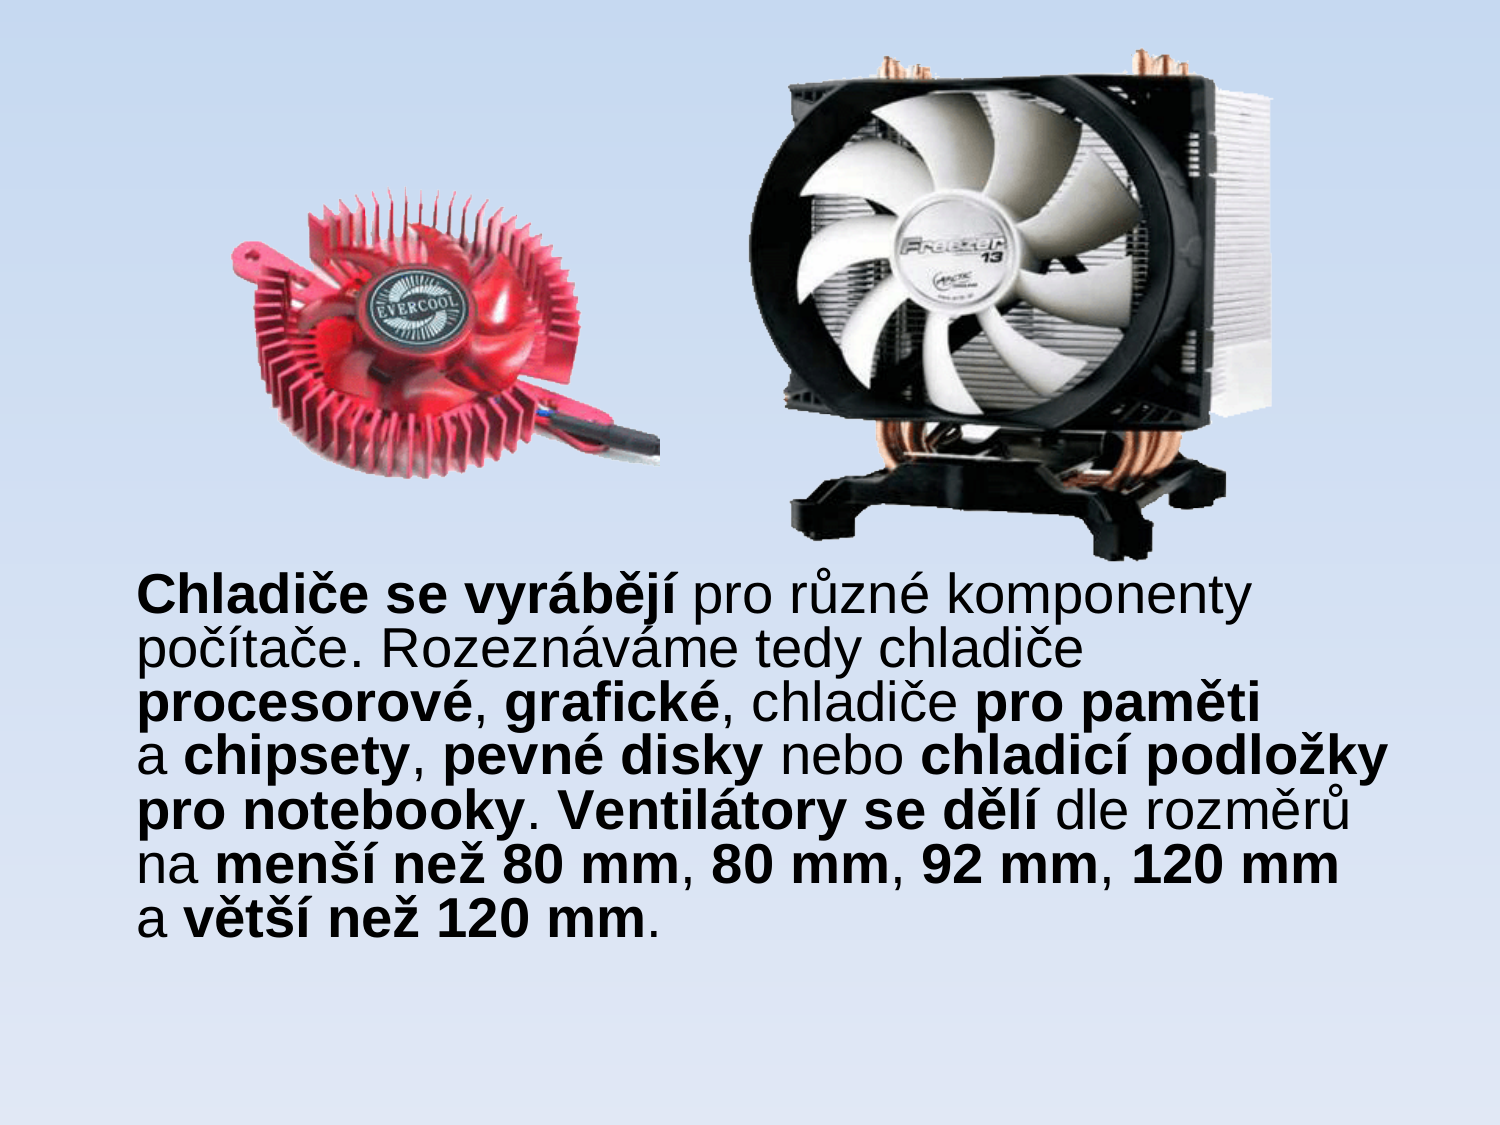

# Chladiče se vyrábějí pro různé komponenty počítače. Rozeznáváme tedy chladiče procesorové, grafické, chladiče pro paměti a chipsety, pevné disky nebo chladicí podložky pro notebooky. Ventilátory se dělí dle rozměrů na menší než 80 mm, 80 mm, 92 mm, 120 mm a větší než 120 mm.